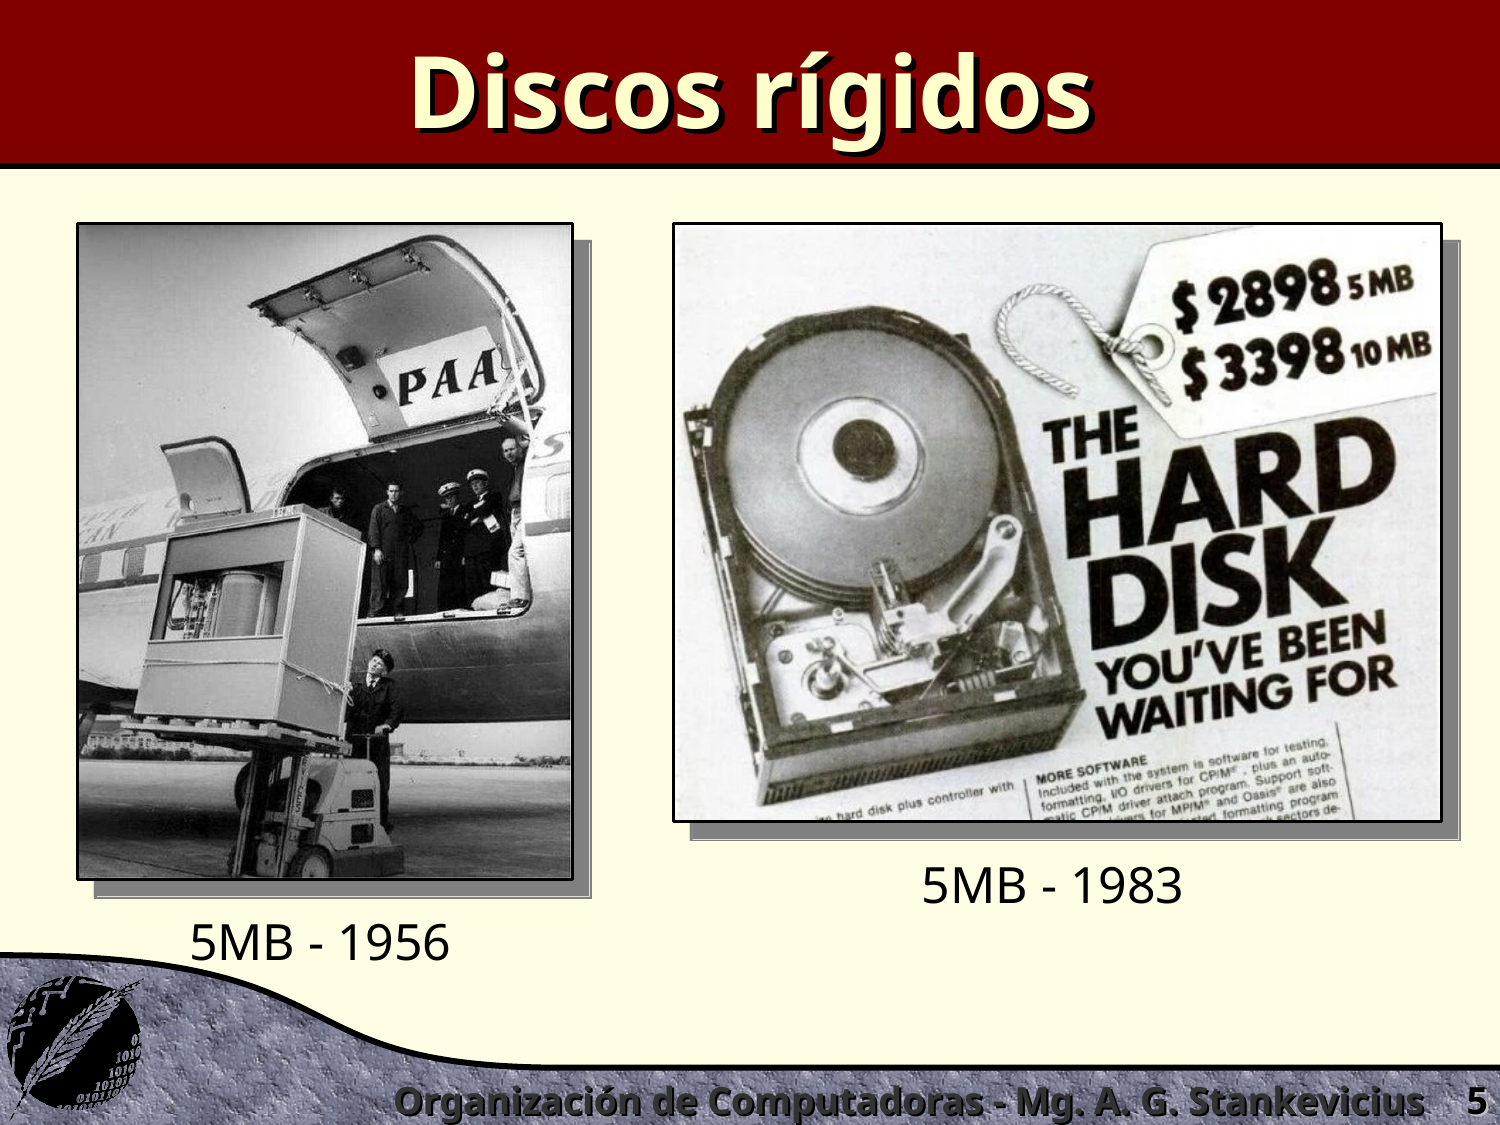

# Discos rígidos
5MB - 1983
5MB - 1956
5